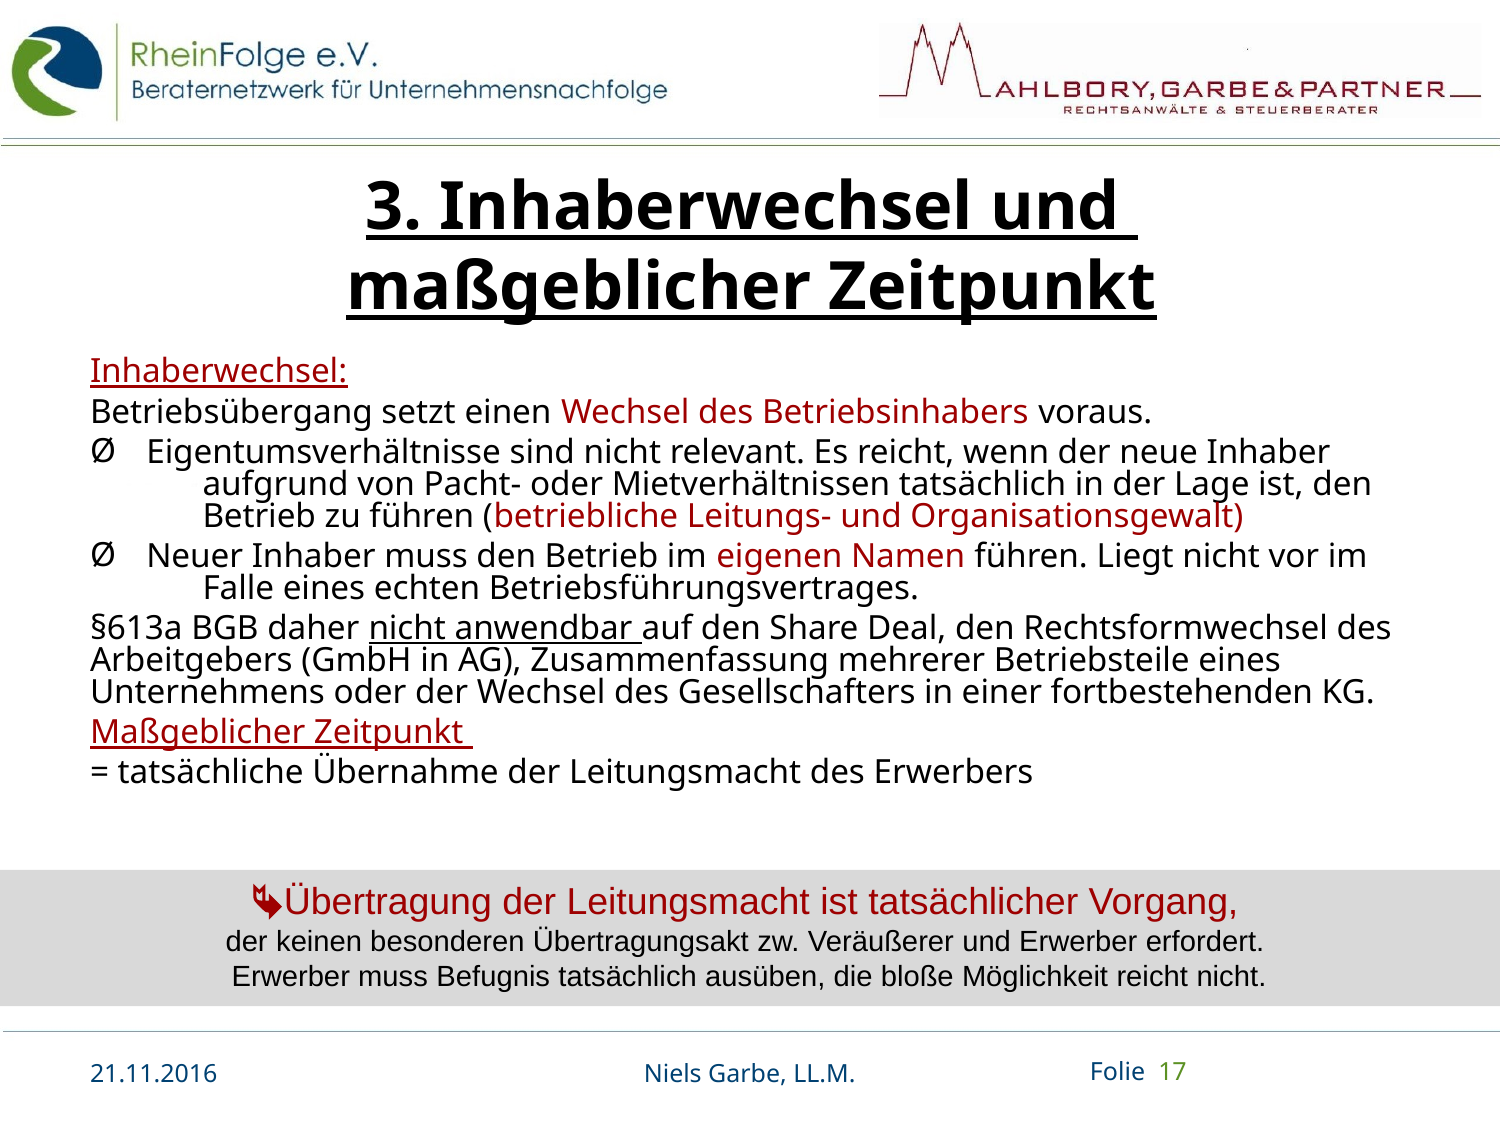

# 3. Inhaberwechsel und maßgeblicher Zeitpunkt
Inhaberwechsel:
Betriebsübergang setzt einen Wechsel des Betriebsinhabers voraus.
Eigentumsverhältnisse sind nicht relevant. Es reicht, wenn der neue Inhaber aufgrund von Pacht- oder Mietverhältnissen tatsächlich in der Lage ist, den Betrieb zu führen (betriebliche Leitungs- und Organisationsgewalt)
Neuer Inhaber muss den Betrieb im eigenen Namen führen. Liegt nicht vor im Falle eines echten Betriebsführungsvertrages.
§613a BGB daher nicht anwendbar auf den Share Deal, den Rechtsformwechsel des Arbeitgebers (GmbH in AG), Zusammenfassung mehrerer Betriebsteile eines Unternehmens oder der Wechsel des Gesellschafters in einer fortbestehenden KG.
Maßgeblicher Zeitpunkt
= tatsächliche Übernahme der Leitungsmacht des Erwerbers
Übertragung der Leitungsmacht ist tatsächlicher Vorgang,
der keinen besonderen Übertragungsakt zw. Veräußerer und Erwerber erfordert.
Erwerber muss Befugnis tatsächlich ausüben, die bloße Möglichkeit reicht nicht.
21.11.2016
Niels Garbe, LL.M.
Folie